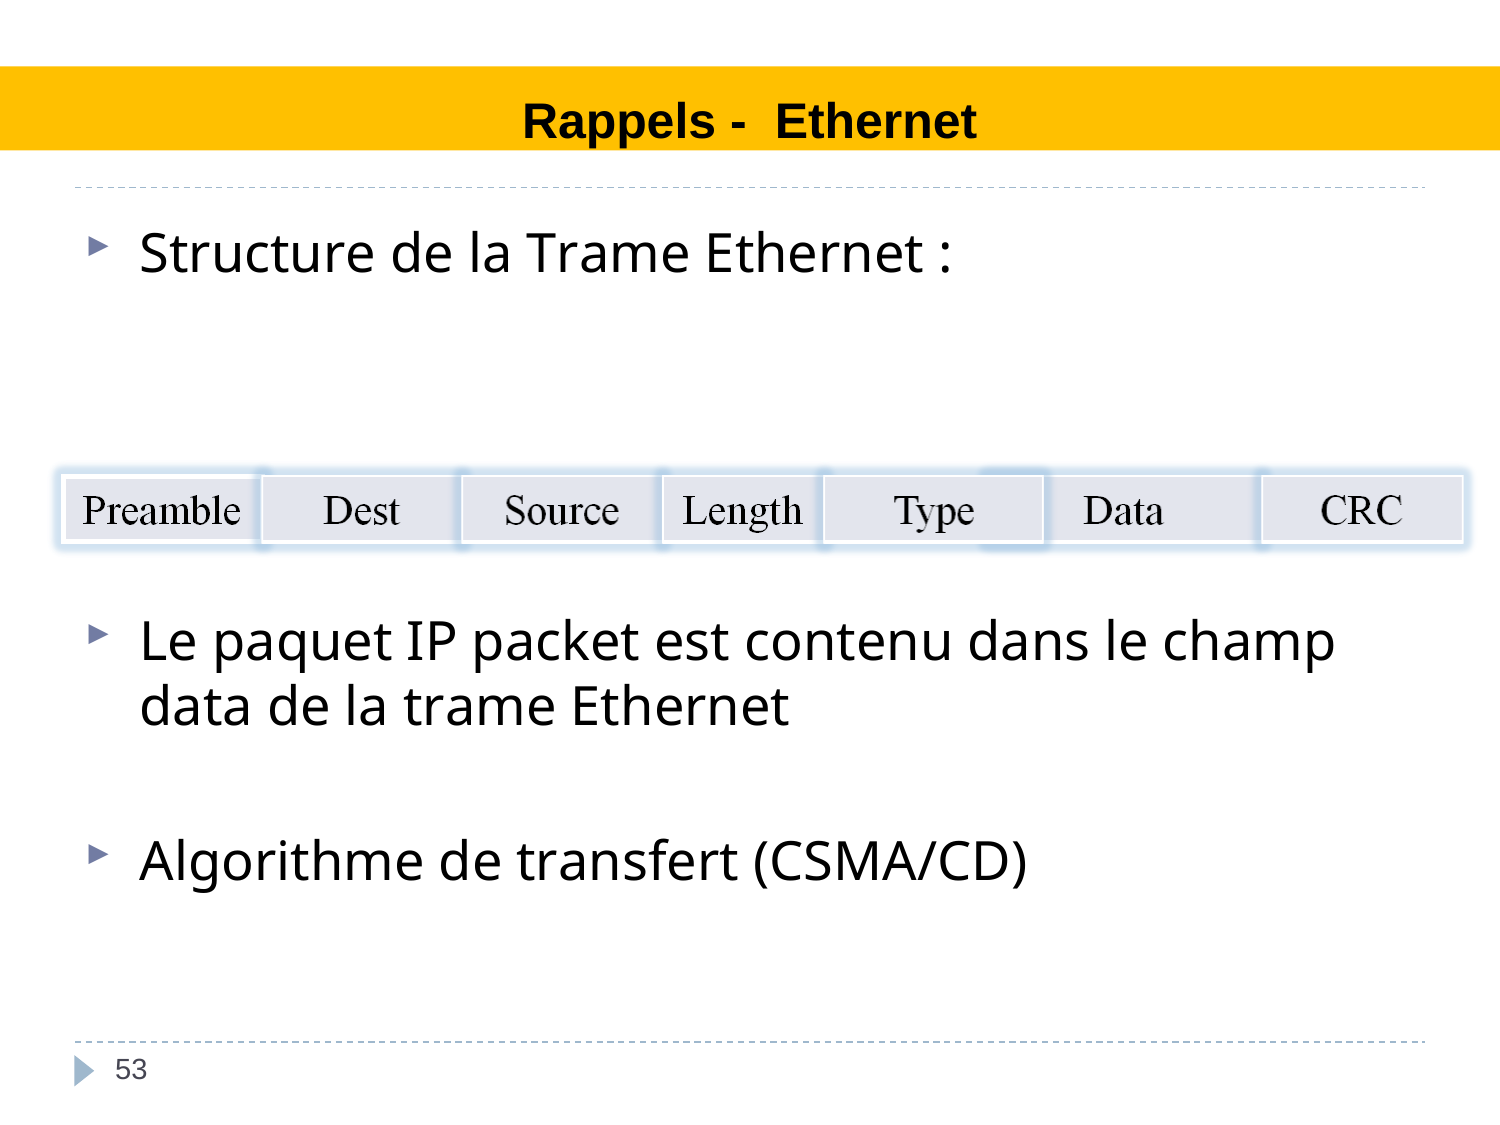

Rappels - Ethernet
# Structure de la Trame Ethernet :
Le paquet IP packet est contenu dans le champ data de la trame Ethernet
Algorithme de transfert (CSMA/CD)‏